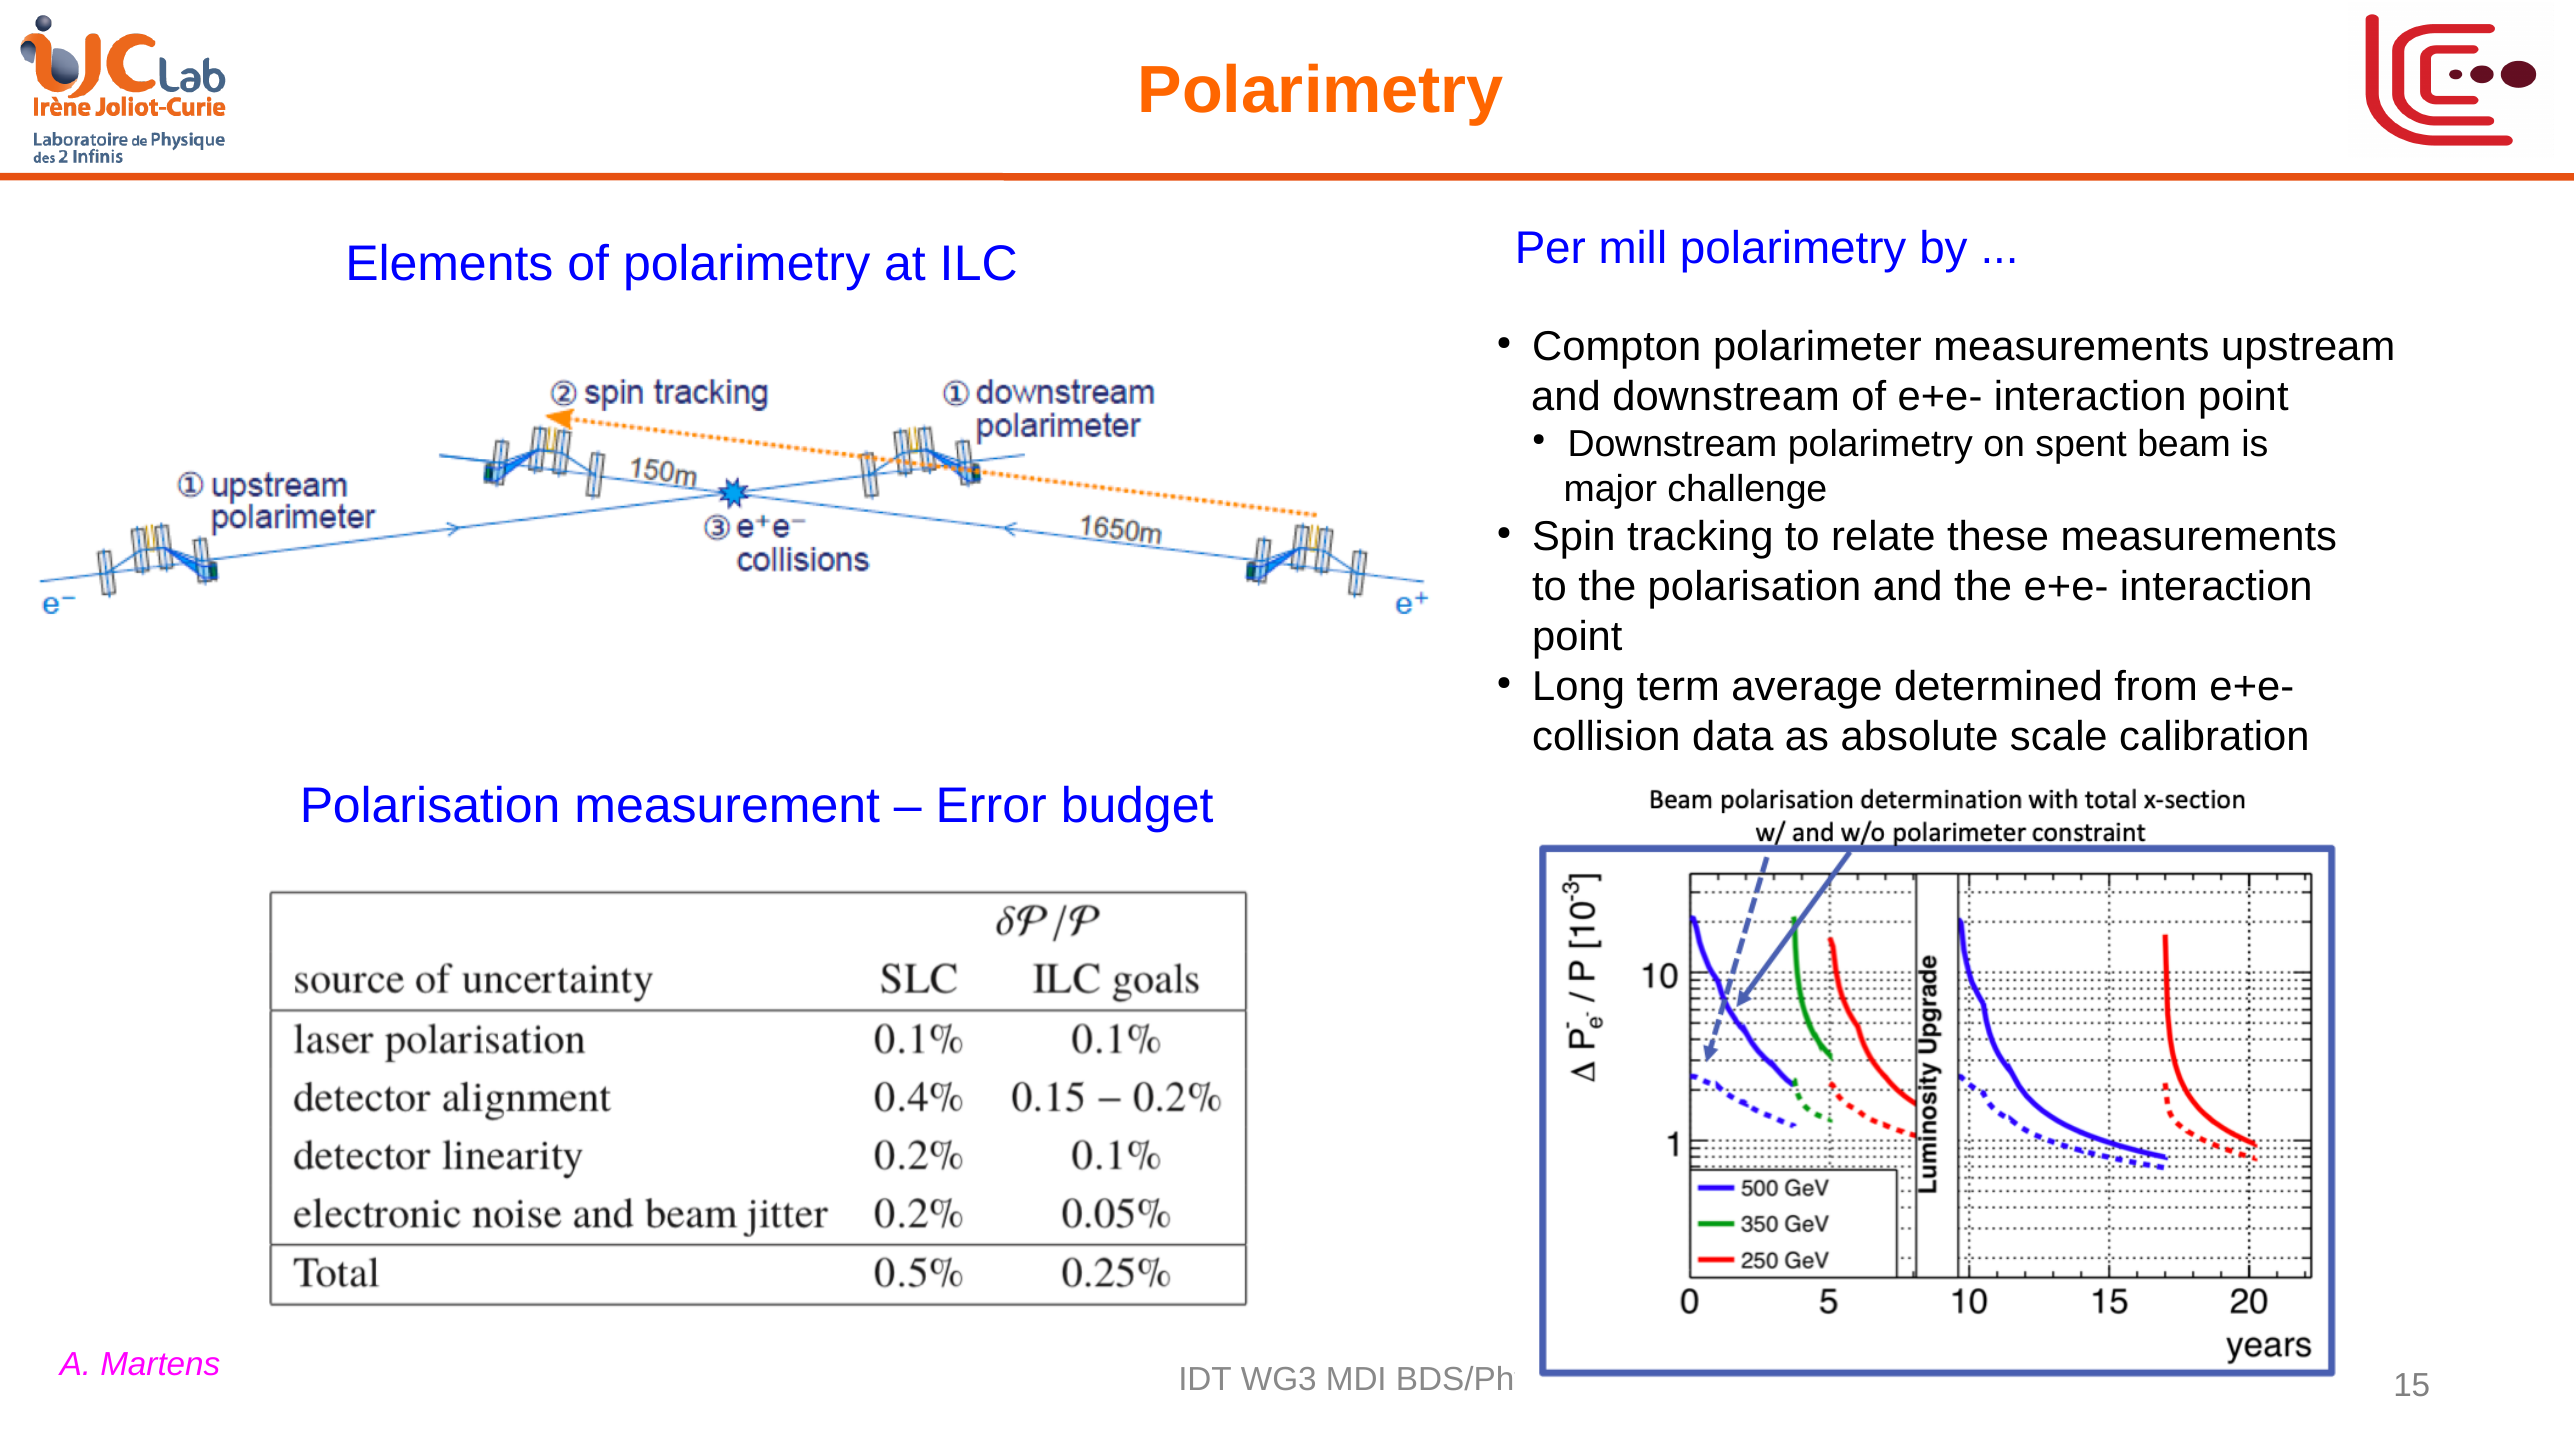

# Polarimetry
Per mill polarimetry by ...
Elements of polarimetry at ILC
Compton polarimeter measurements upstream
 and downstream of e+e- interaction point
Downstream polarimetry on spent beam is
 major challenge
Spin tracking to relate these measurements
to the polarisation and the e+e- interaction
point
Long term average determined from e+e-
collision data as absolute scale calibration
Polarisation measurement – Error budget
A. Martens
15